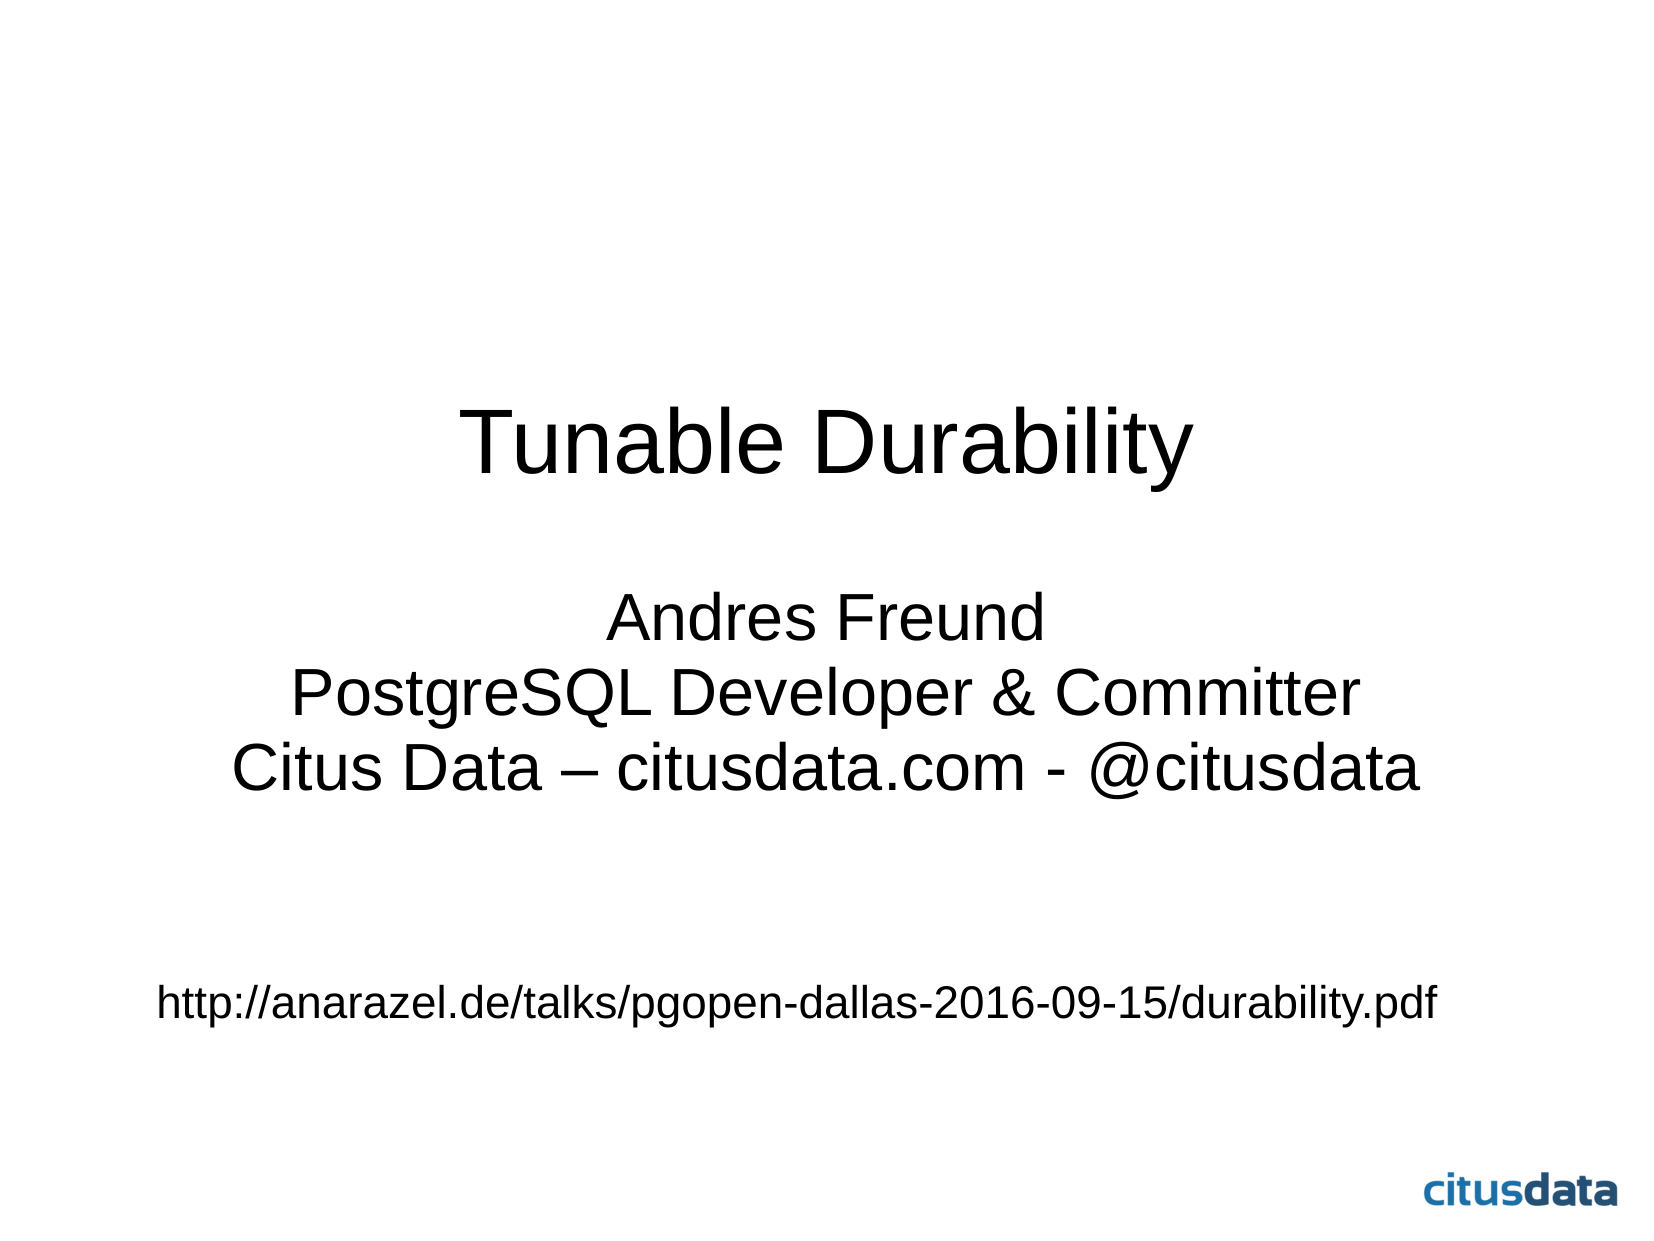

Andres Freund
PostgreSQL Developer & Committer
Citus Data – citusdata.com - @citusdata
# Tunable Durability
http://anarazel.de/talks/pgopen-dallas-2016-09-15/durability.pdf